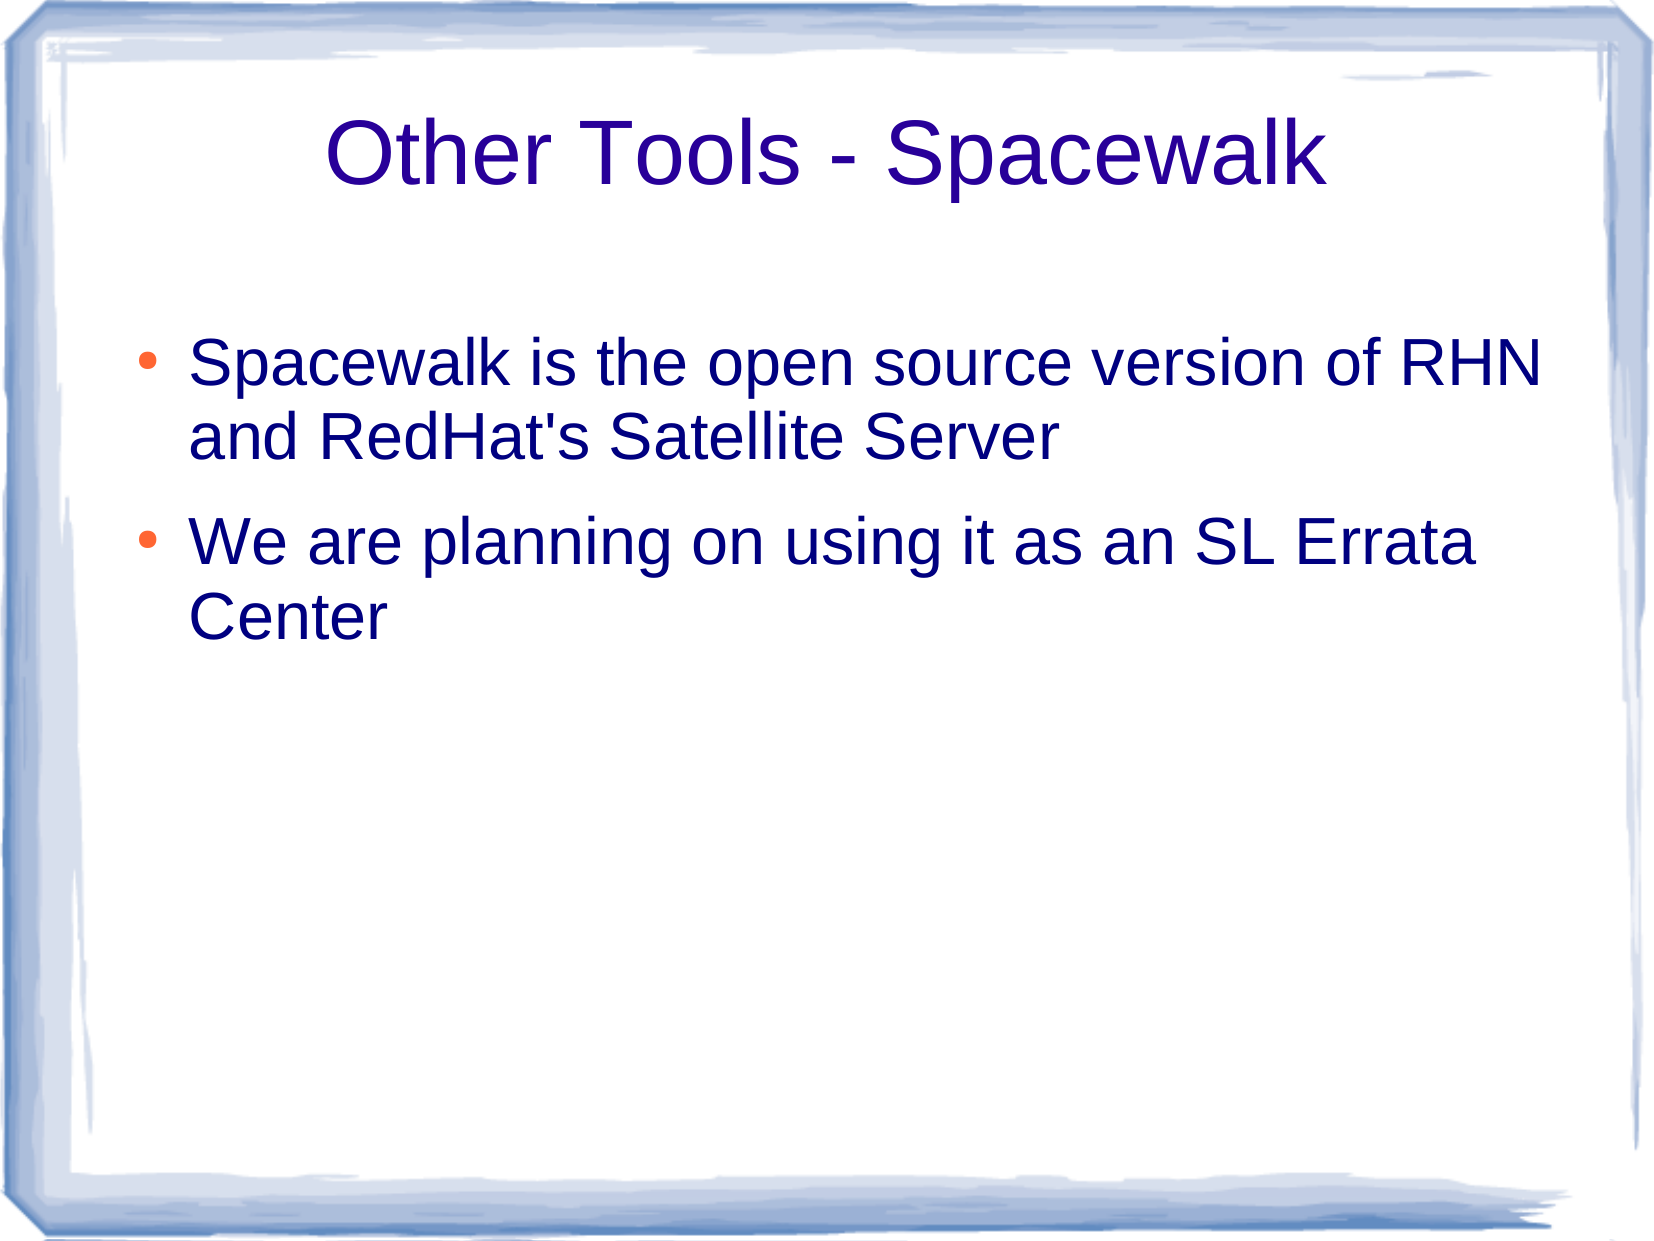

# Other Tools - Spacewalk
Spacewalk is the open source version of RHN and RedHat's Satellite Server
We are planning on using it as an SL Errata Center